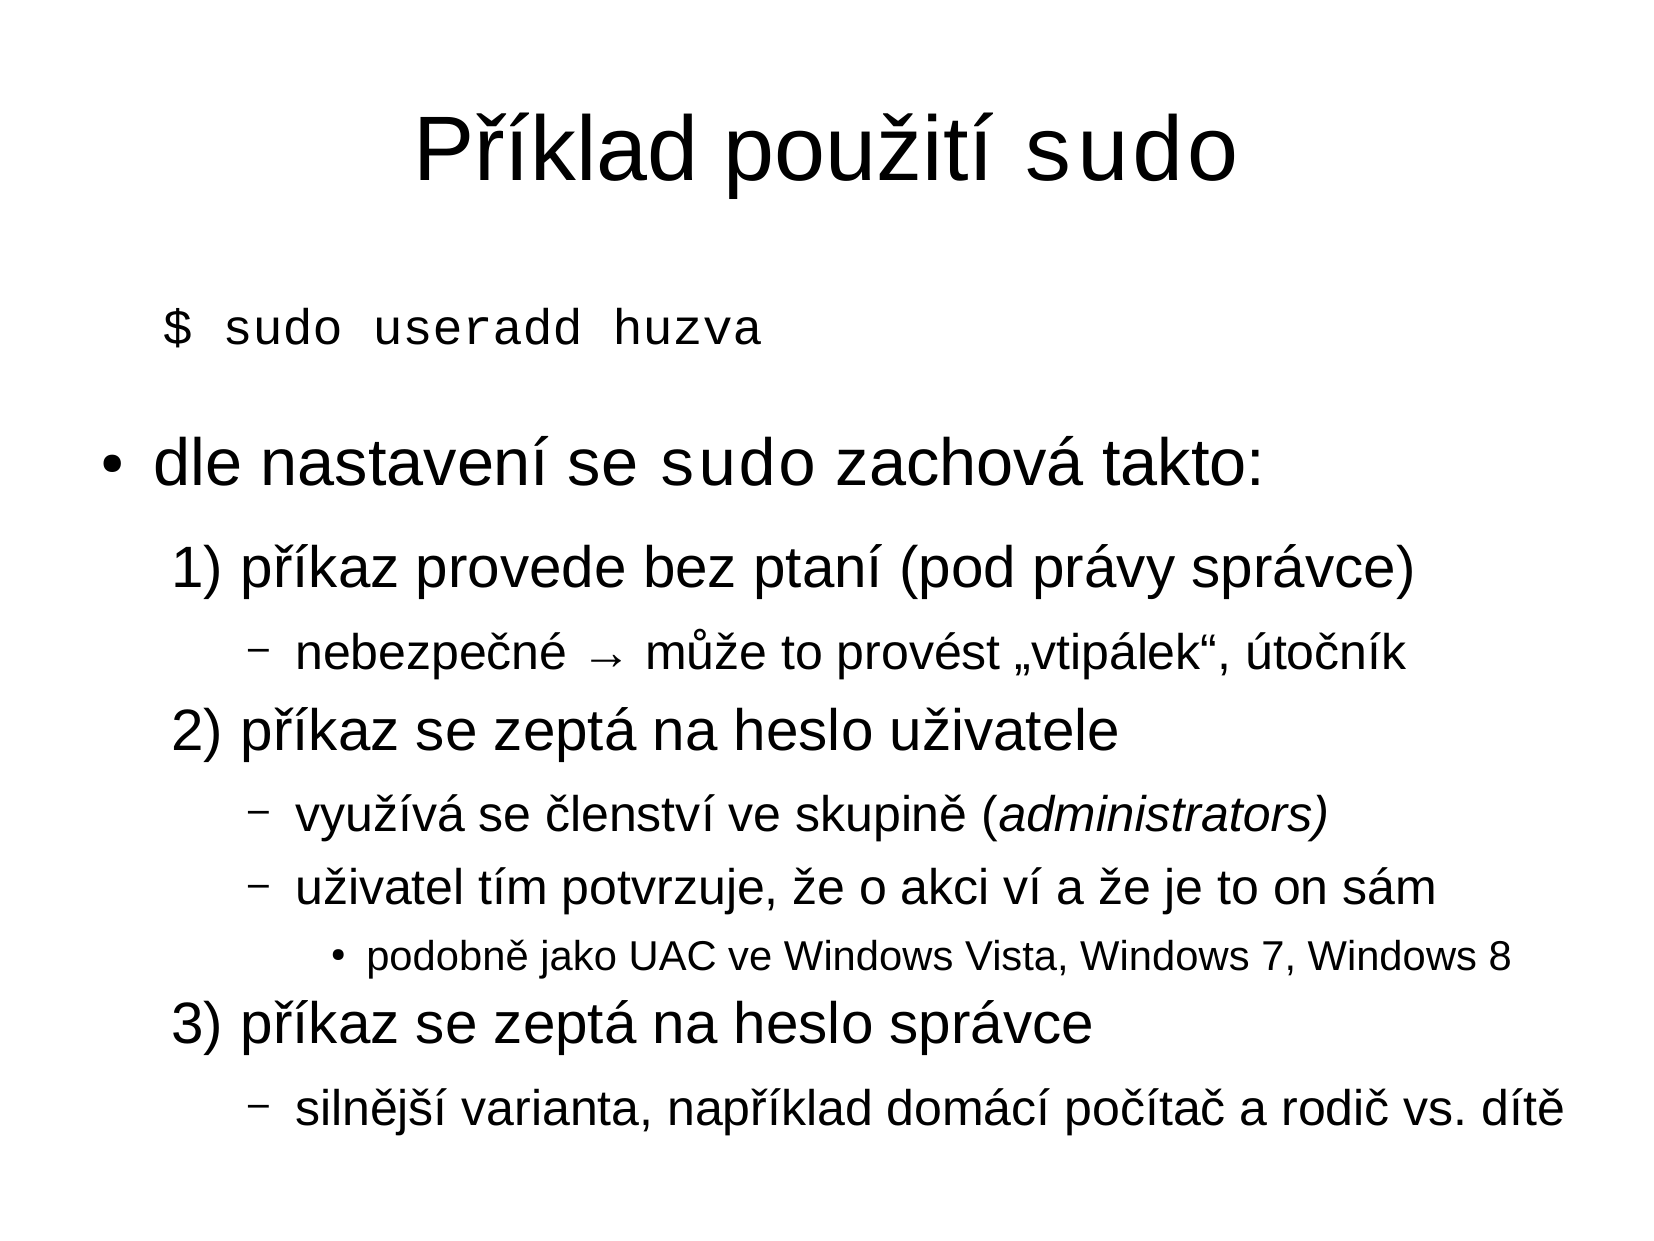

# Příklad použití sudo
$ sudo useradd huzva
dle nastavení se sudo zachová takto:
 příkaz provede bez ptaní (pod právy správce)
nebezpečné → může to provést „vtipálek“, útočník
 příkaz se zeptá na heslo uživatele
využívá se členství ve skupině (administrators)
uživatel tím potvrzuje, že o akci ví a že je to on sám
podobně jako UAC ve Windows Vista, Windows 7, Windows 8
 příkaz se zeptá na heslo správce
silnější varianta, například domácí počítač a rodič vs. dítě